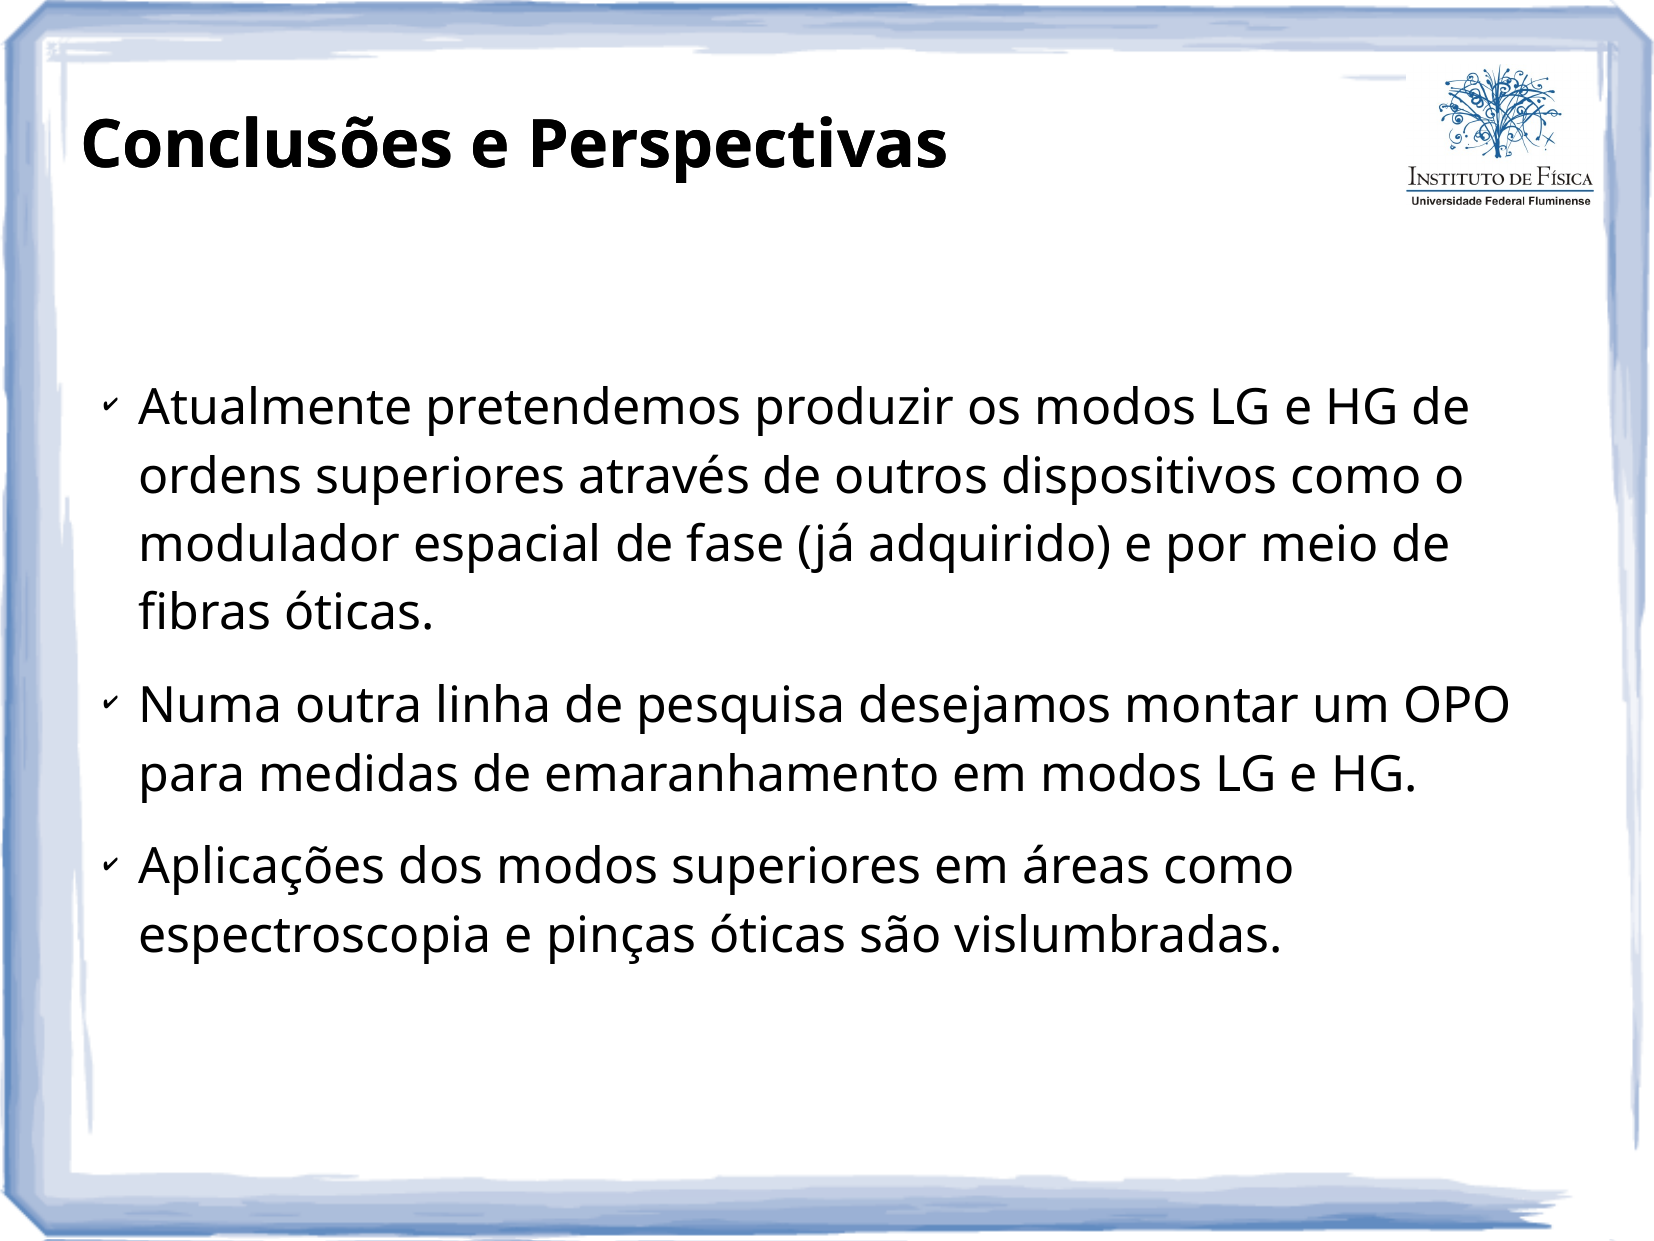

Conclusões e Perspectivas
Conclusões e Perspectivas
Atualmente pretendemos produzir os modos LG e HG de ordens superiores através de outros dispositivos como o modulador espacial de fase (já adquirido) e por meio de fibras óticas.
Numa outra linha de pesquisa desejamos montar um OPO para medidas de emaranhamento em modos LG e HG.
Aplicações dos modos superiores em áreas como espectroscopia e pinças óticas são vislumbradas.